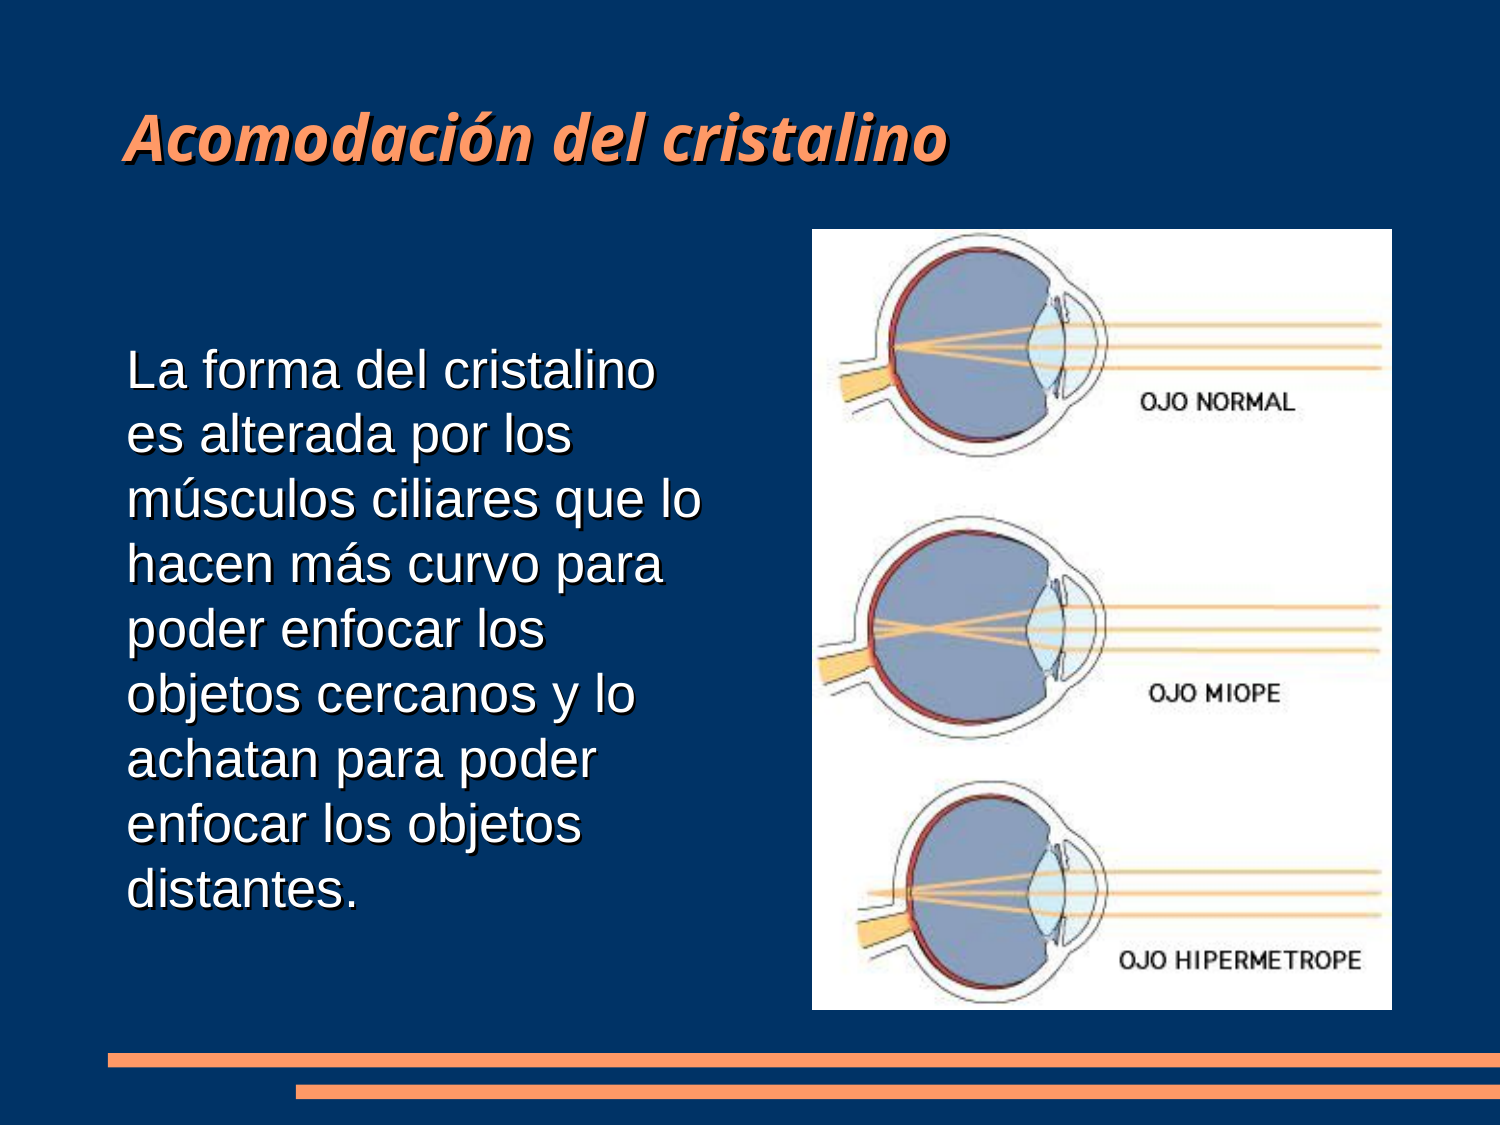

# Acomodación del cristalino
La forma del cristalino es alterada por los músculos ciliares que lo hacen más curvo para poder enfocar los objetos cercanos y lo achatan para poder enfocar los objetos distantes.